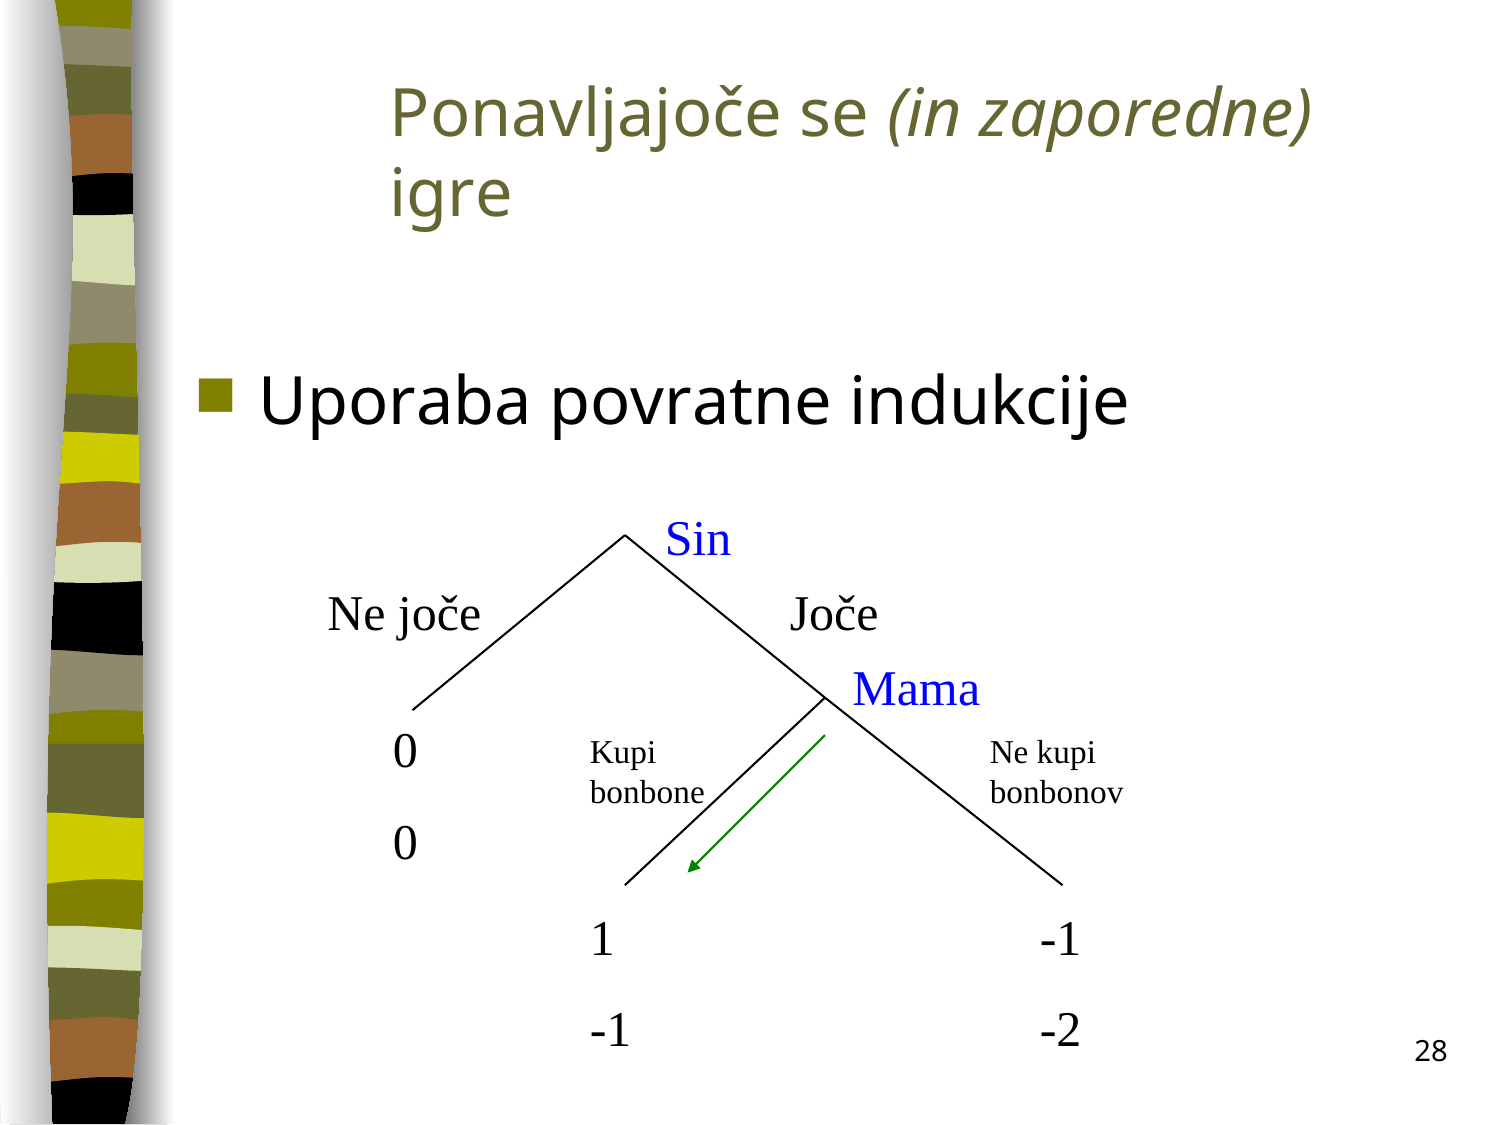

Ponavljajoče se (in zaporedne) igre
# Uporaba povratne indukcije
Sin
Ne joče
Joče
Mama
0
0
Kupi bonbone
Ne kupi bonbonov
1
-1
-1
-2